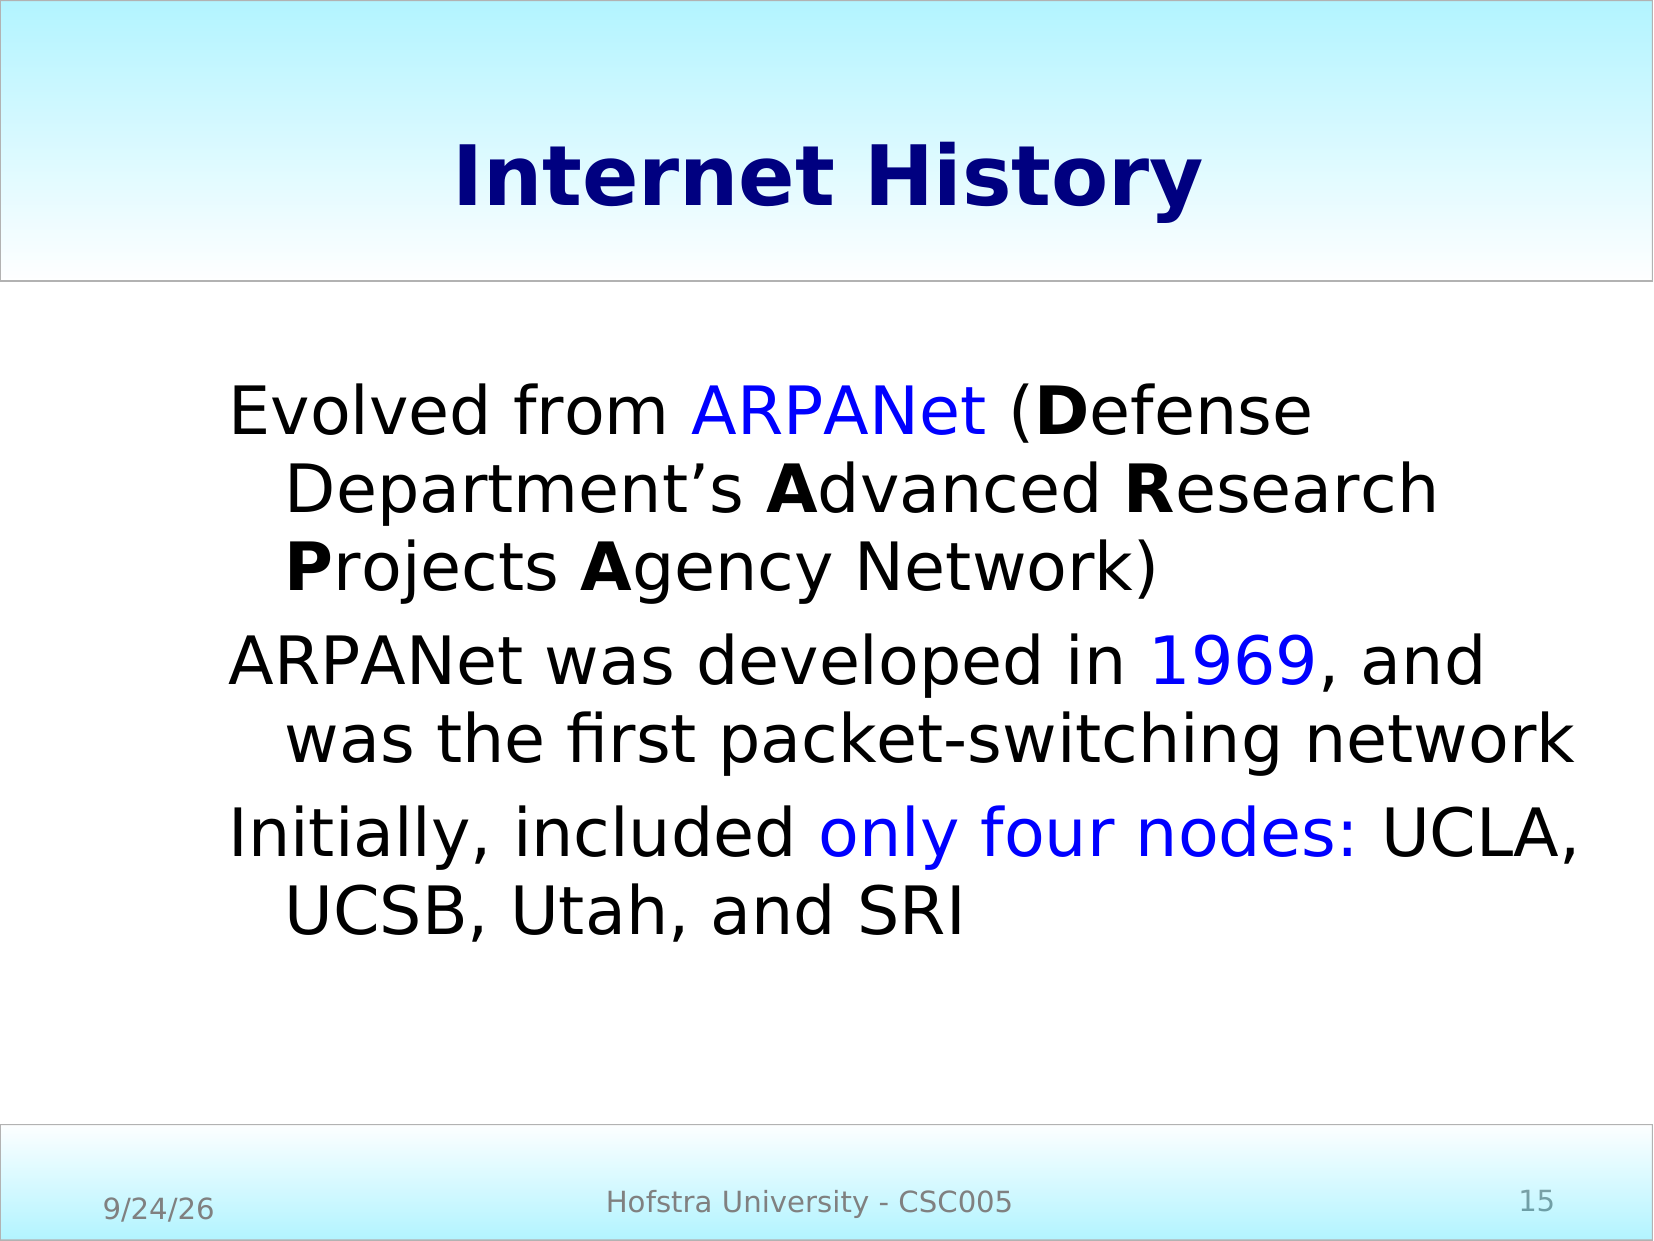

# Internet History
Evolved from ARPANet (Defense Department’s Advanced Research Projects Agency Network)
ARPANet was developed in 1969, and was the first packet-switching network
Initially, included only four nodes: UCLA, UCSB, Utah, and SRI
15
Hofstra University - CSC005